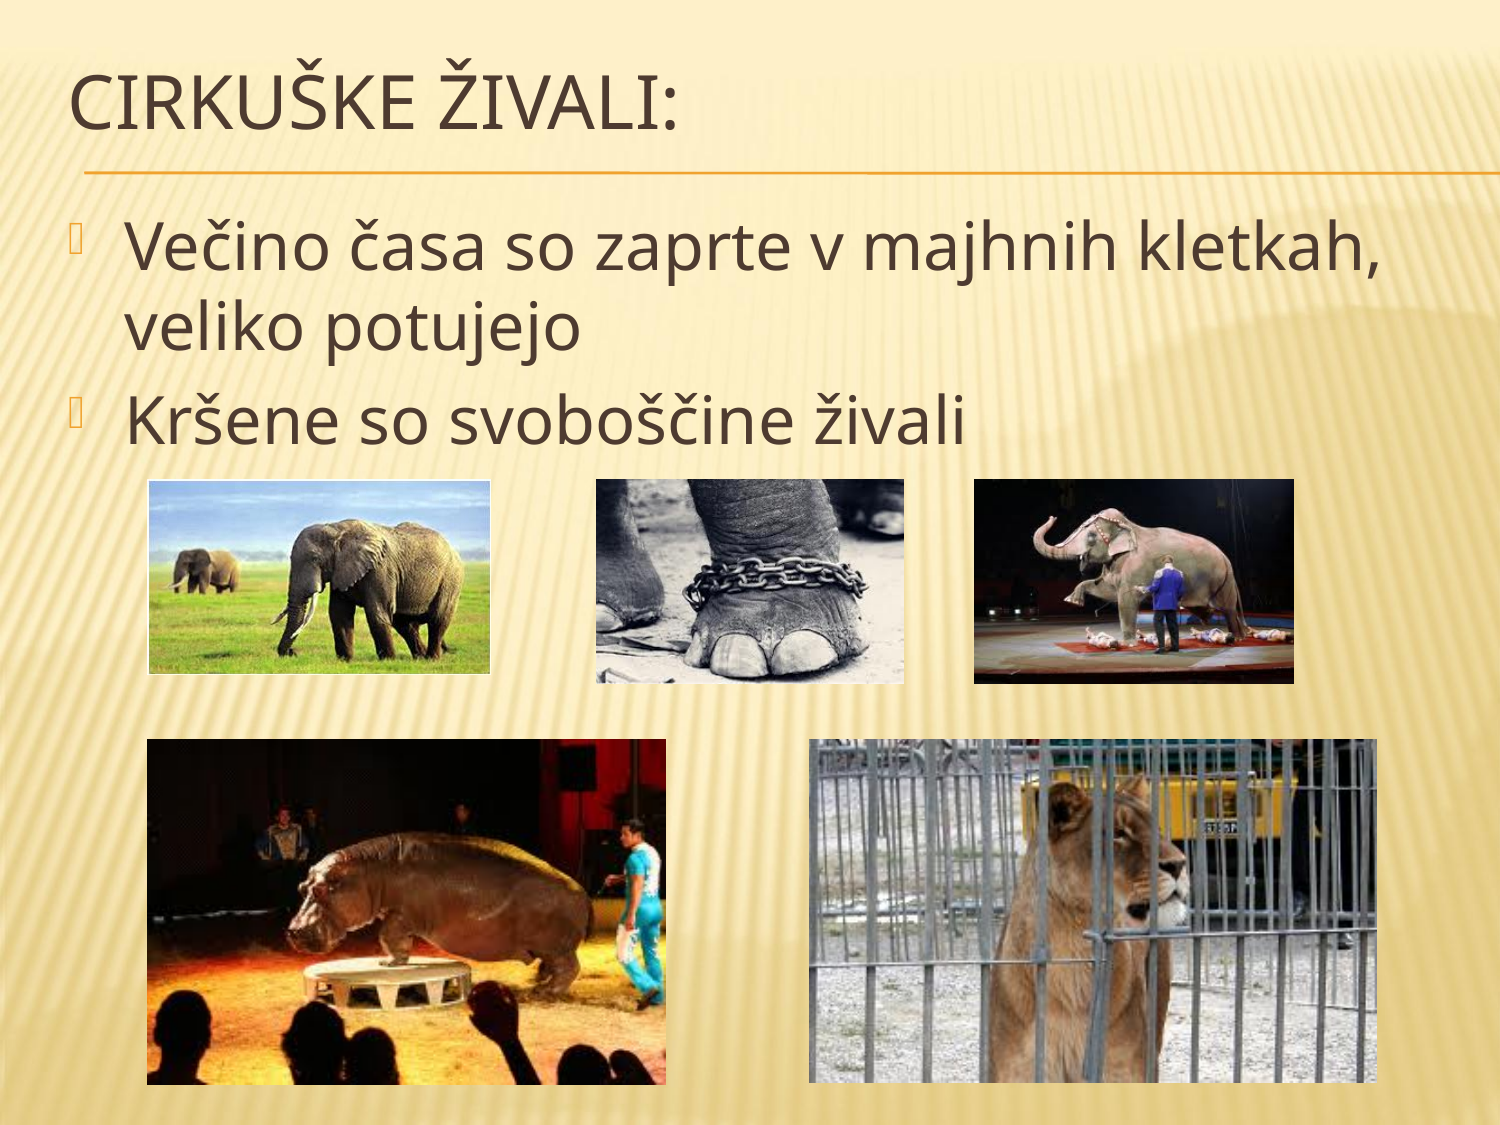

# Cirkuške živali:
Večino časa so zaprte v majhnih kletkah, veliko potujejo
Kršene so svoboščine živali